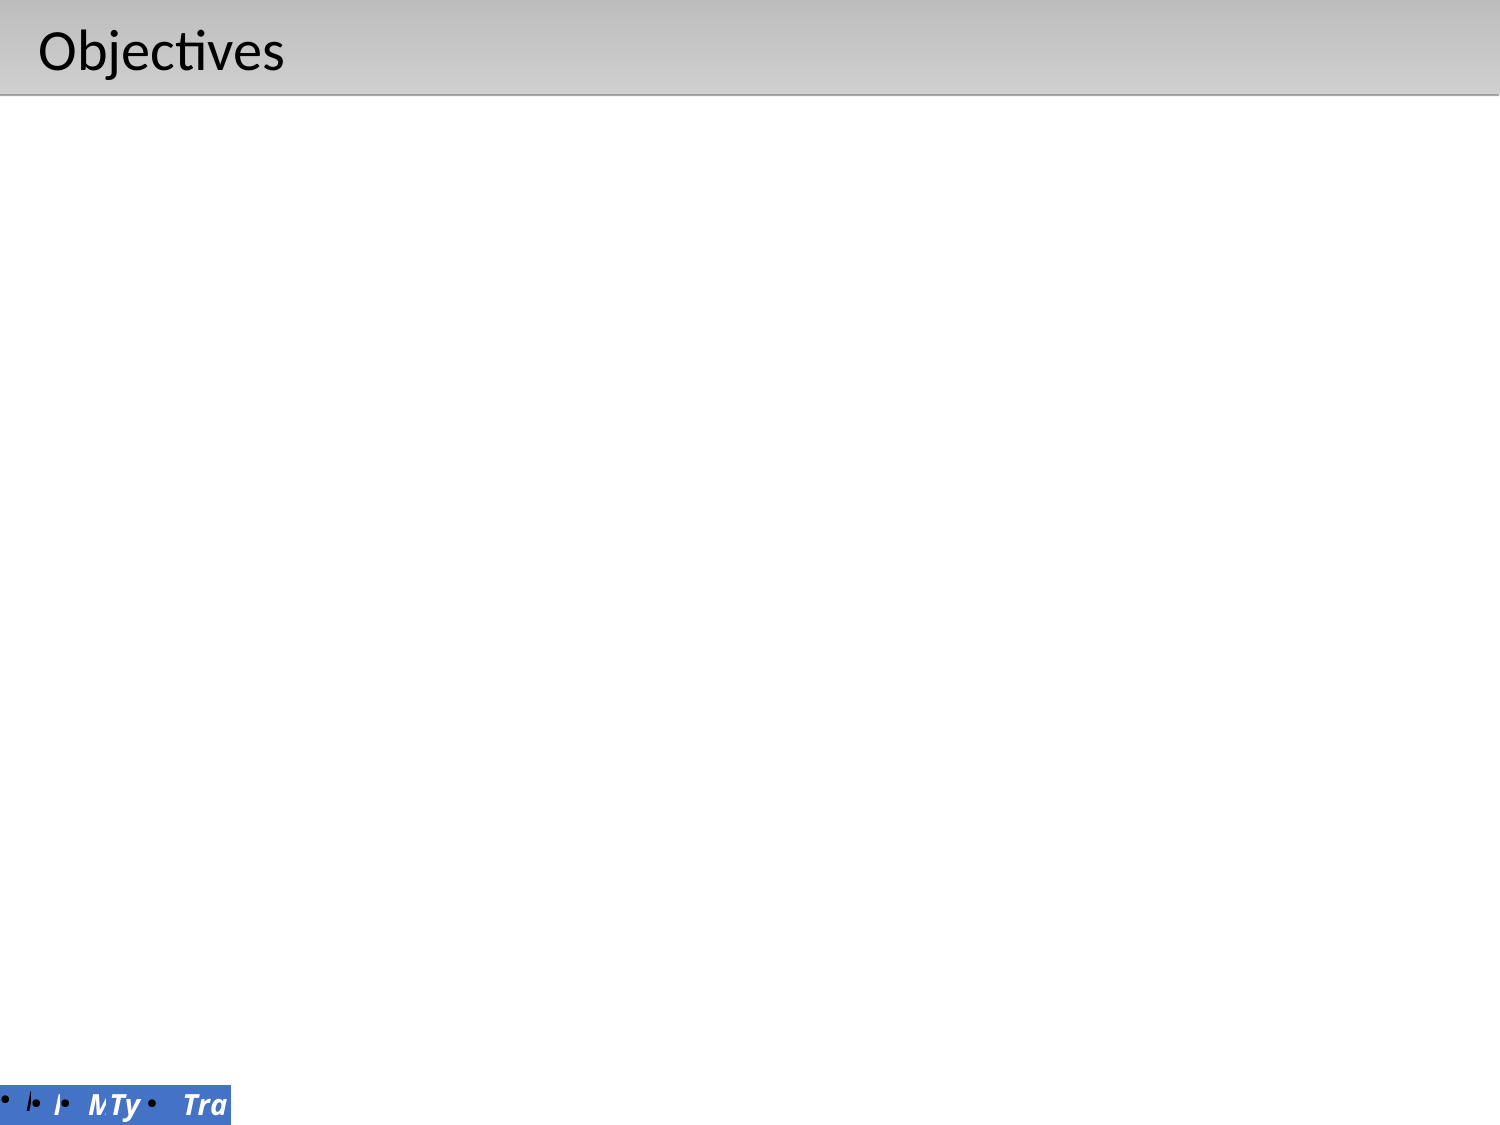

# Objectives
| Part number | Manufacturer | Magnification/ Tube length (mm)/ Numerical aperture | Type designation | Transmission (±5%) | | | |
| --- | --- | --- | --- | --- | --- | --- | --- |
| | | | | 830 nm | 850 nm | 990 nm | 1064 nm |
| 461832 | Zeiss | 63/160/1.2 Water | Plan NeoFluar | 66 | 65 | 64 | 64 |
| 506038 | Leica | 100/∞/1.4-0.7 Oil | Plan Apo | 58 | 56 | 54 | 53 |
| 85020 | Nikon | 60/160/1.4 Oil | Plan Apo | 54 | 51 | 17 | 40 |
| 93108 | Nikon | 60/∞/1.4 Oil | Plan Apo CFI | 59 | 54 | 13 | 39 |
| 93110 | Nikon | 100/∞/1.4 Oil | Plan Apo CFI | 50 | 47 | 35 | 32 |
| 93110IR | Nikon | 100/∞/1.4 Oil | Plan Apo IR CFI | 61 | 60 | 59 | 59 |
| 93144 | Nikon | 100/∞/1.3 Oil | Plan Fluor CFI | 61 | 59 | - | 61 |